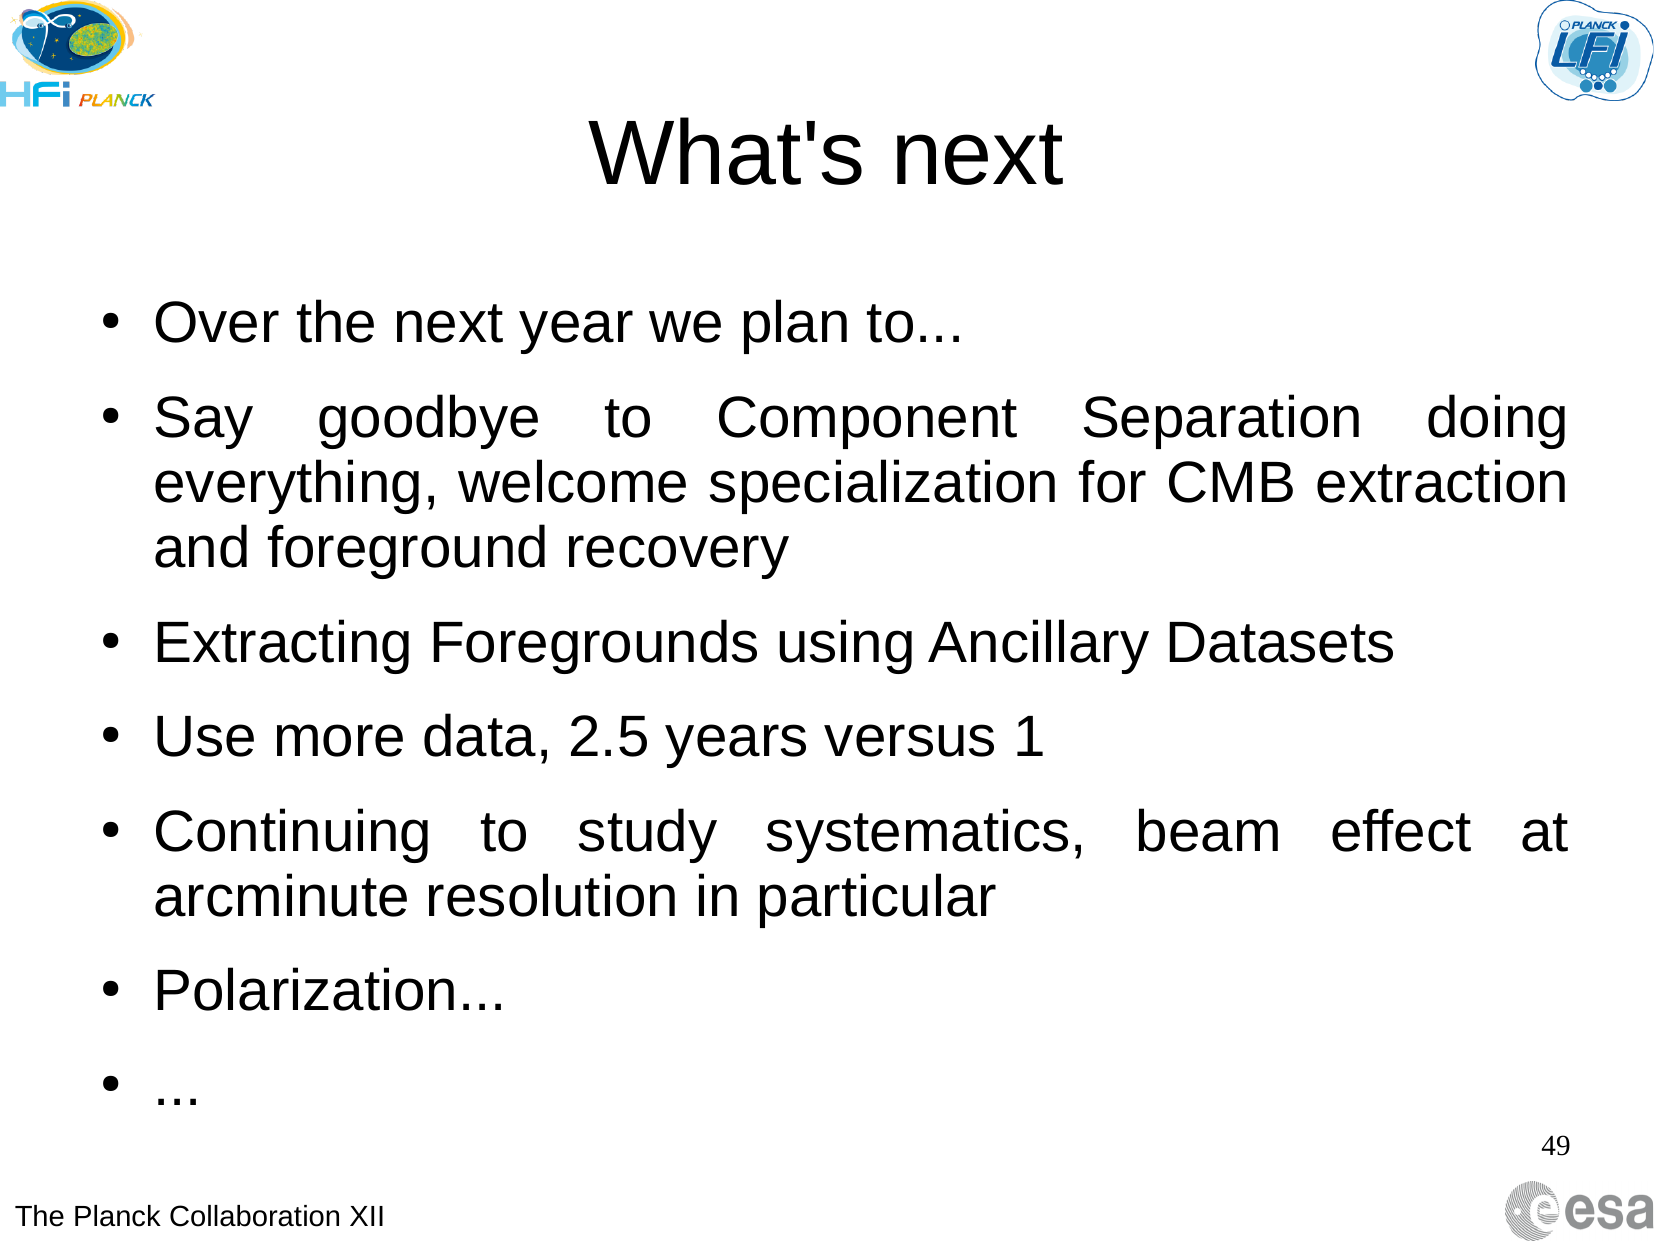

What's next
# Over the next year we plan to...
Say goodbye to Component Separation doing everything, welcome specialization for CMB extraction and foreground recovery
Extracting Foregrounds using Ancillary Datasets
Use more data, 2.5 years versus 1
Continuing to study systematics, beam effect at arcminute resolution in particular
Polarization...
...
49
The Planck Collaboration XII